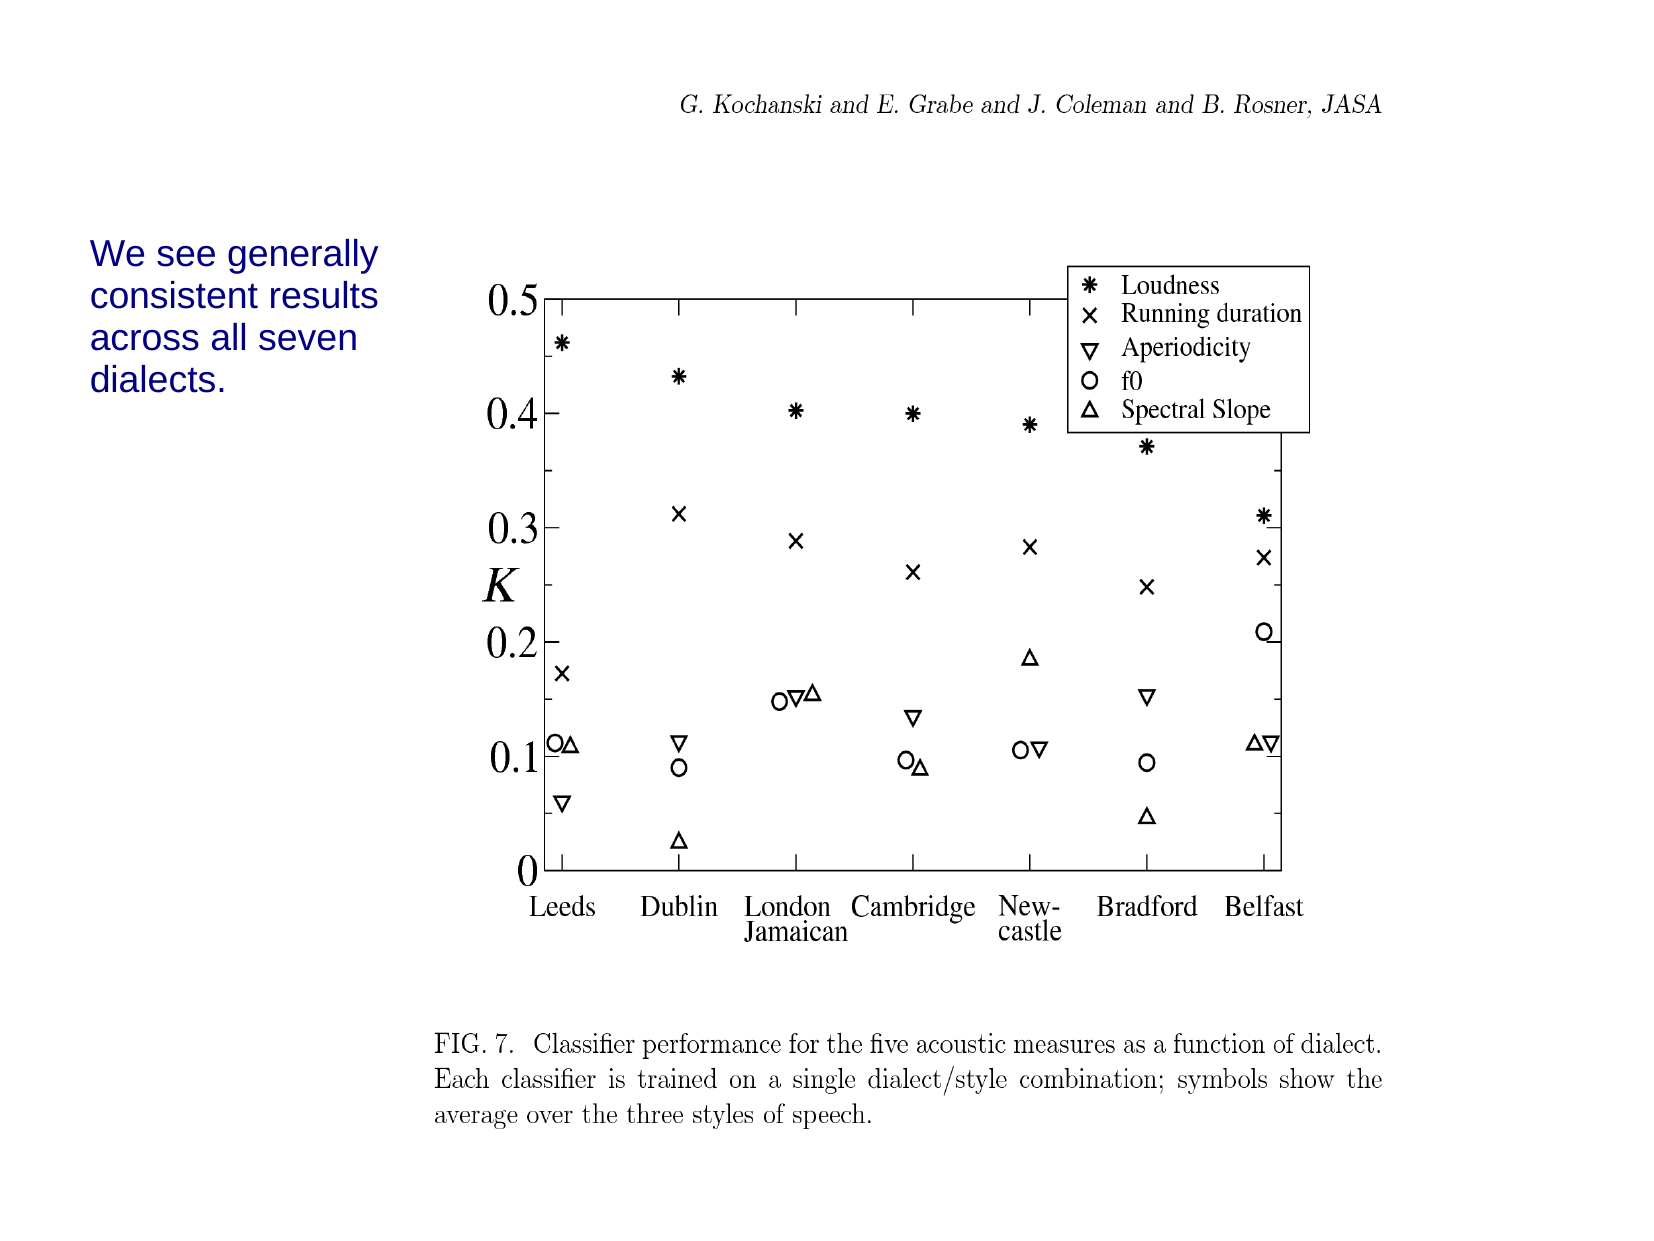

We see generally consistent results across all seven dialects.